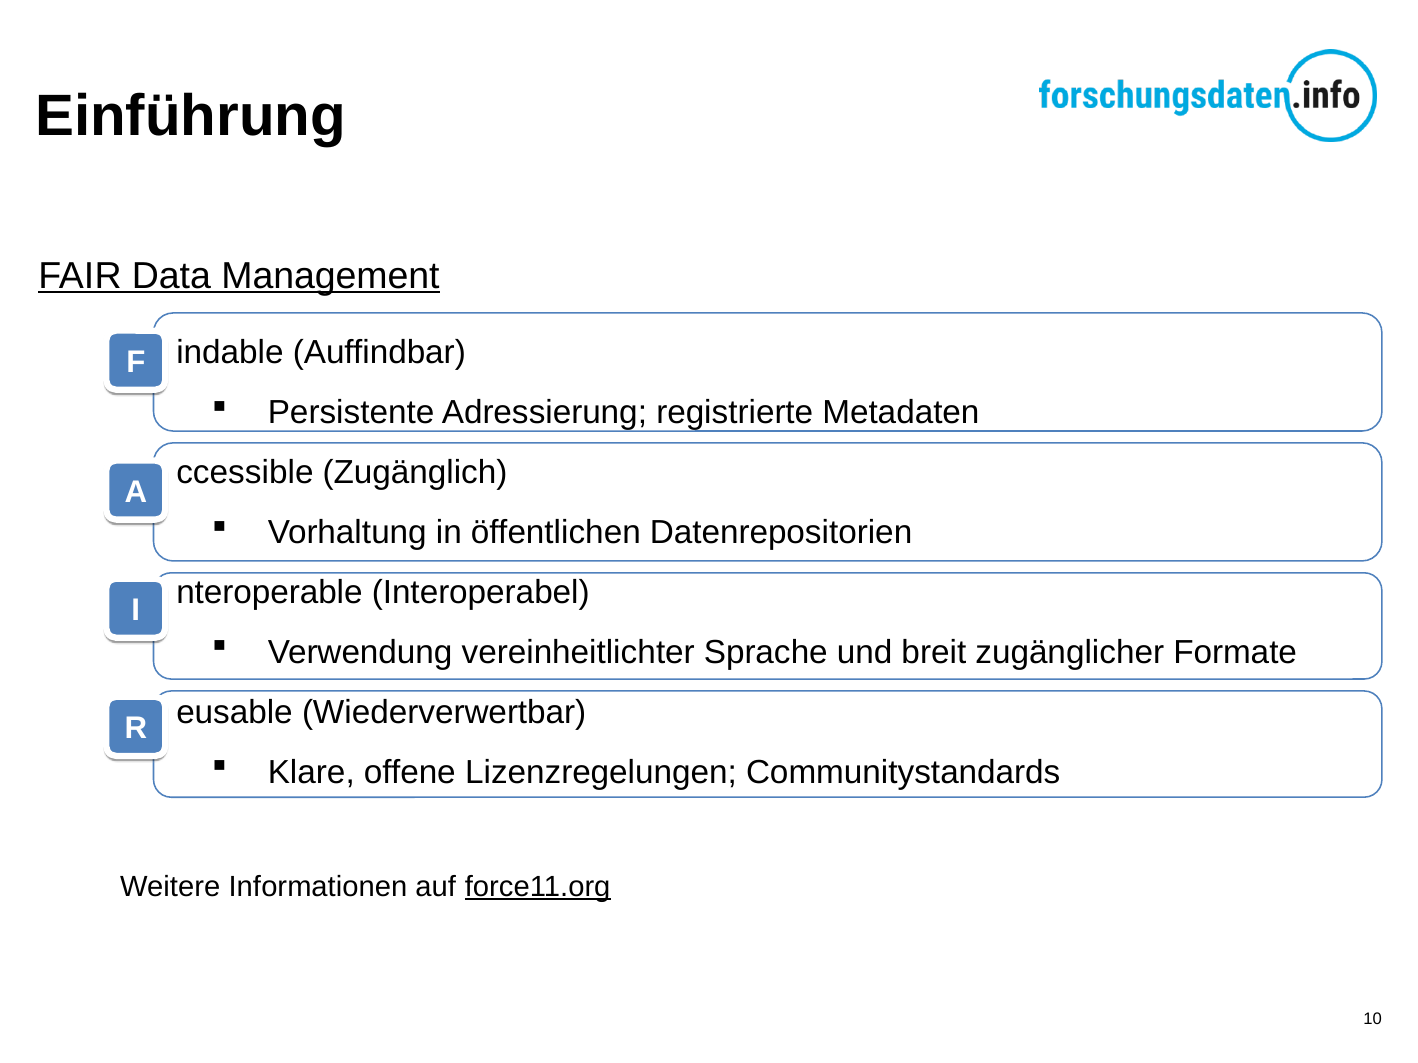

# Einführung
FAIR Data Management
indable (Auffindbar)
Persistente Adressierung; registrierte Metadaten
ccessible (Zugänglich)
Vorhaltung in öffentlichen Datenrepositorien
nteroperable (Interoperabel)
Verwendung vereinheitlichter Sprache und breit zugänglicher Formate
eusable (Wiederverwertbar)
Klare, offene Lizenzregelungen; Communitystandards
Weitere Informationen auf force11.org
F
A
I
R